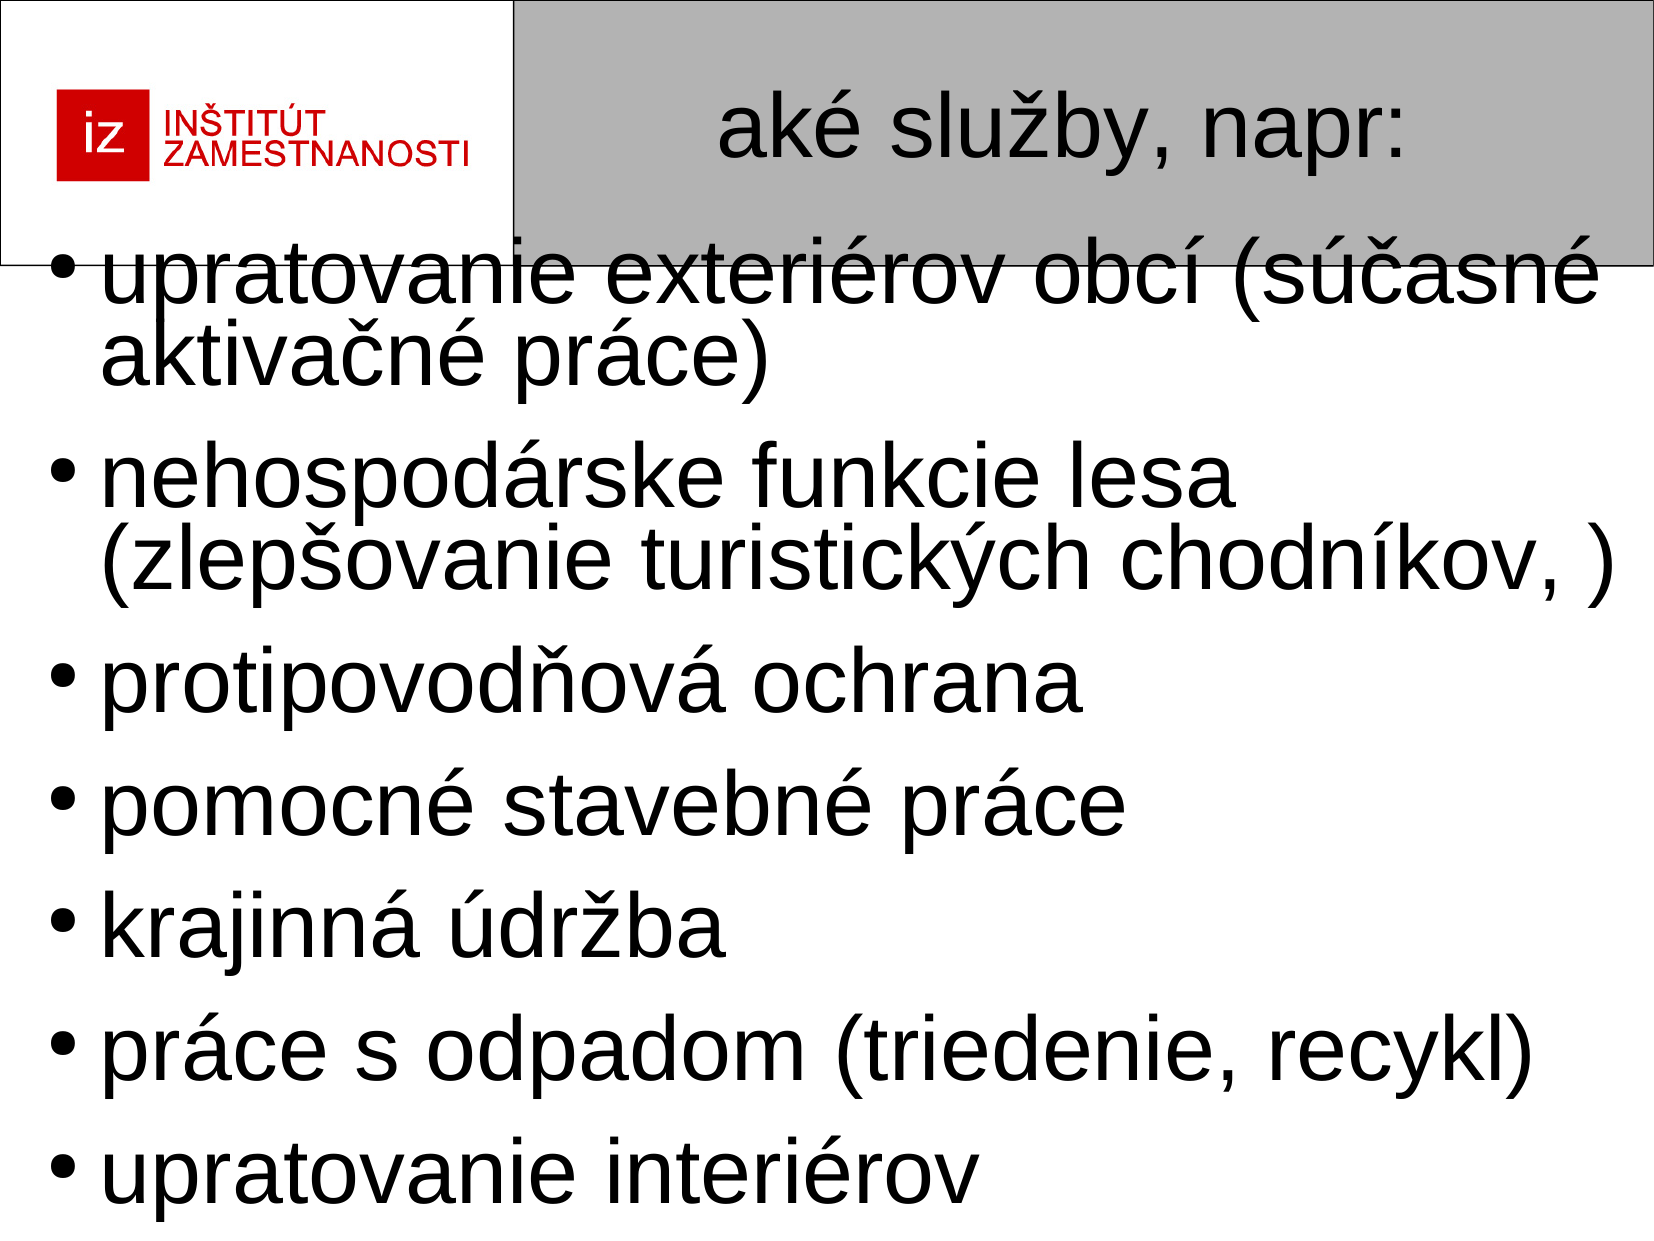

# aké služby, napr:
upratovanie exteriérov obcí (súčasné aktivačné práce)
nehospodárske funkcie lesa (zlepšovanie turistických chodníkov, )
protipovodňová ochrana
pomocné stavebné práce
krajinná údržba
práce s odpadom (triedenie, recykl)
upratovanie interiérov